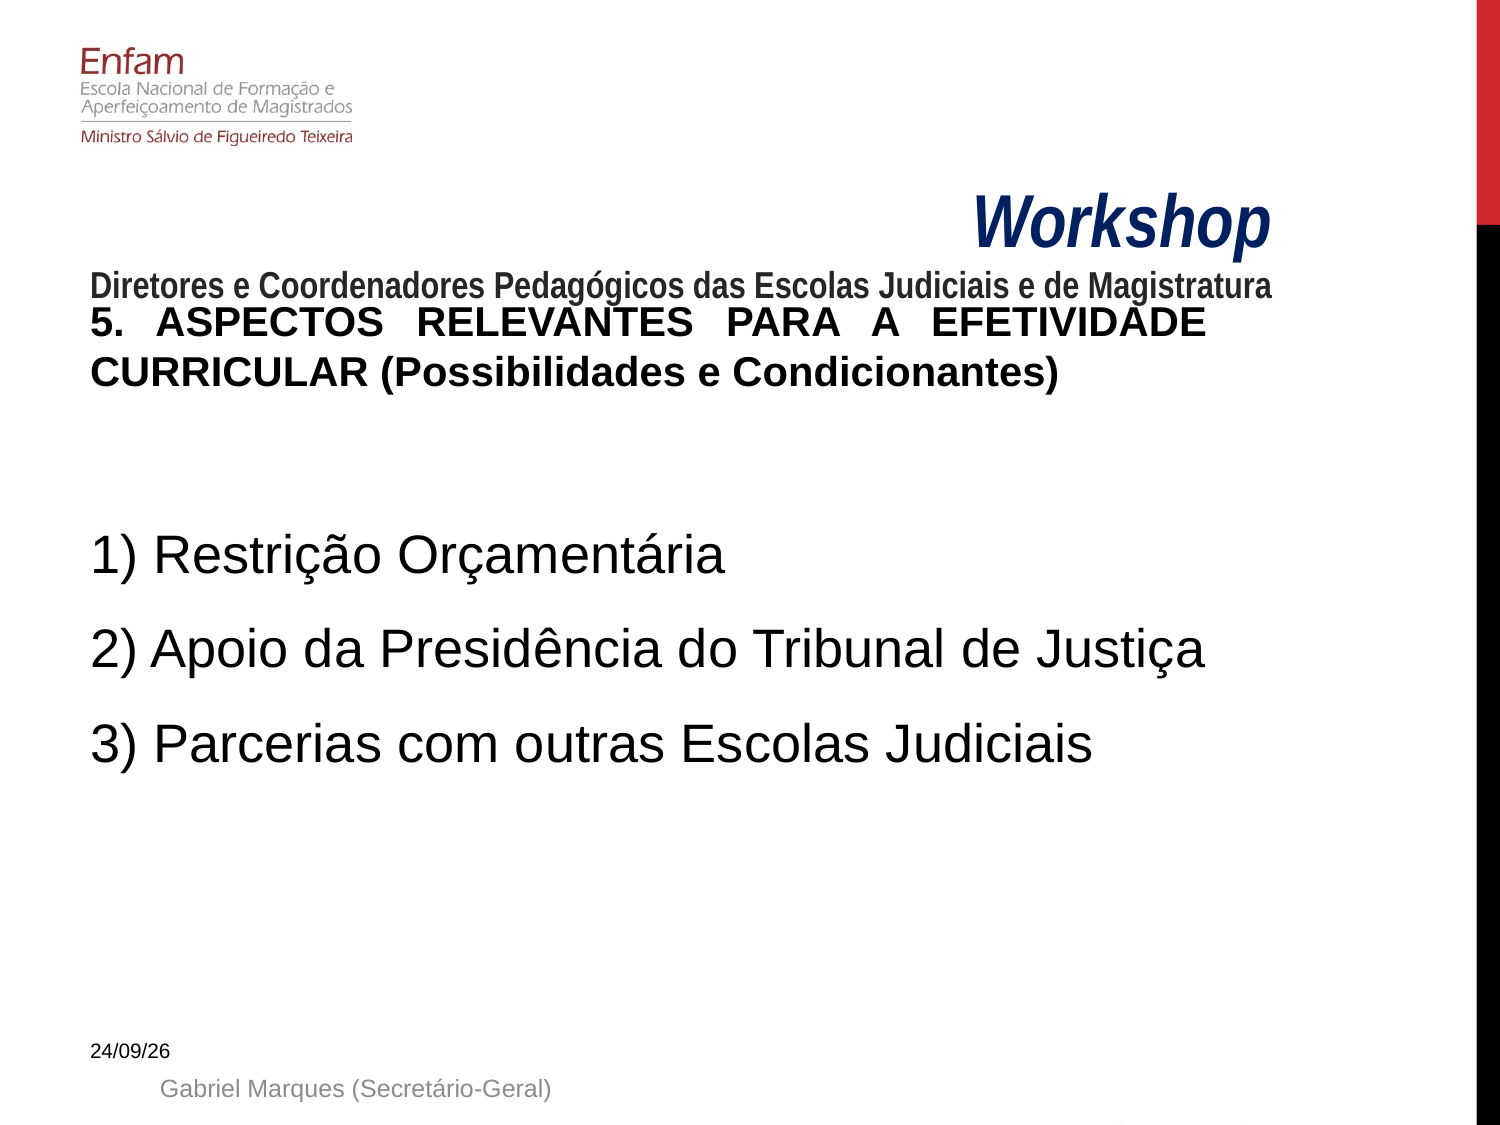

Workshop
Diretores e Coordenadores Pedagógicos das Escolas Judiciais e de Magistratura
# 5. ASPECTOS RELEVANTES PARA A EFETIVIDADE CURRICULAR (Possibilidades e Condicionantes)
1) Restrição Orçamentária
2) Apoio da Presidência do Tribunal de Justiça
3) Parcerias com outras Escolas Judiciais
Gabriel Marques (Secretário-Geral)
No máximo 10 páginas